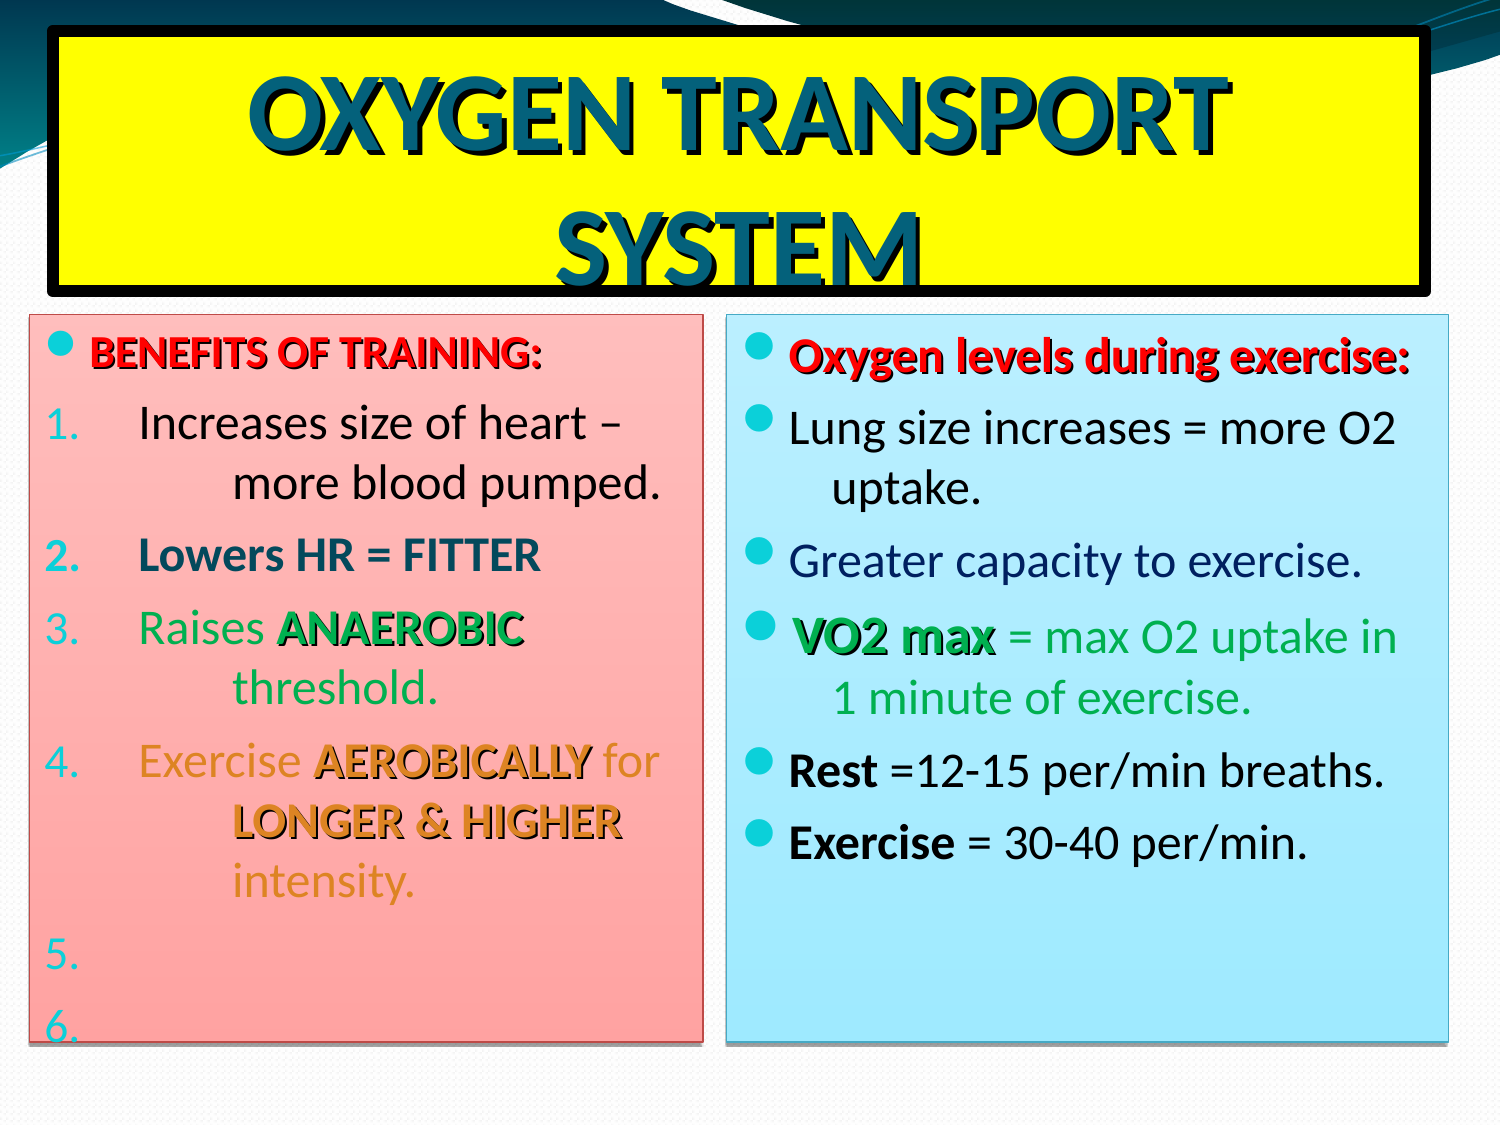

# OXYGEN TRANSPORT SYSTEM
BENEFITS OF TRAINING:
Increases size of heart –more blood pumped.
Lowers HR = FITTER
Raises ANAEROBIC threshold.
Exercise AEROBICALLY for LONGER & HIGHER intensity.
Oxygen levels during exercise:
Lung size increases = more O2 uptake.
Greater capacity to exercise.
VO2 max = max O2 uptake in 1 minute of exercise.
Rest =12-15 per/min breaths.
Exercise = 30-40 per/min.